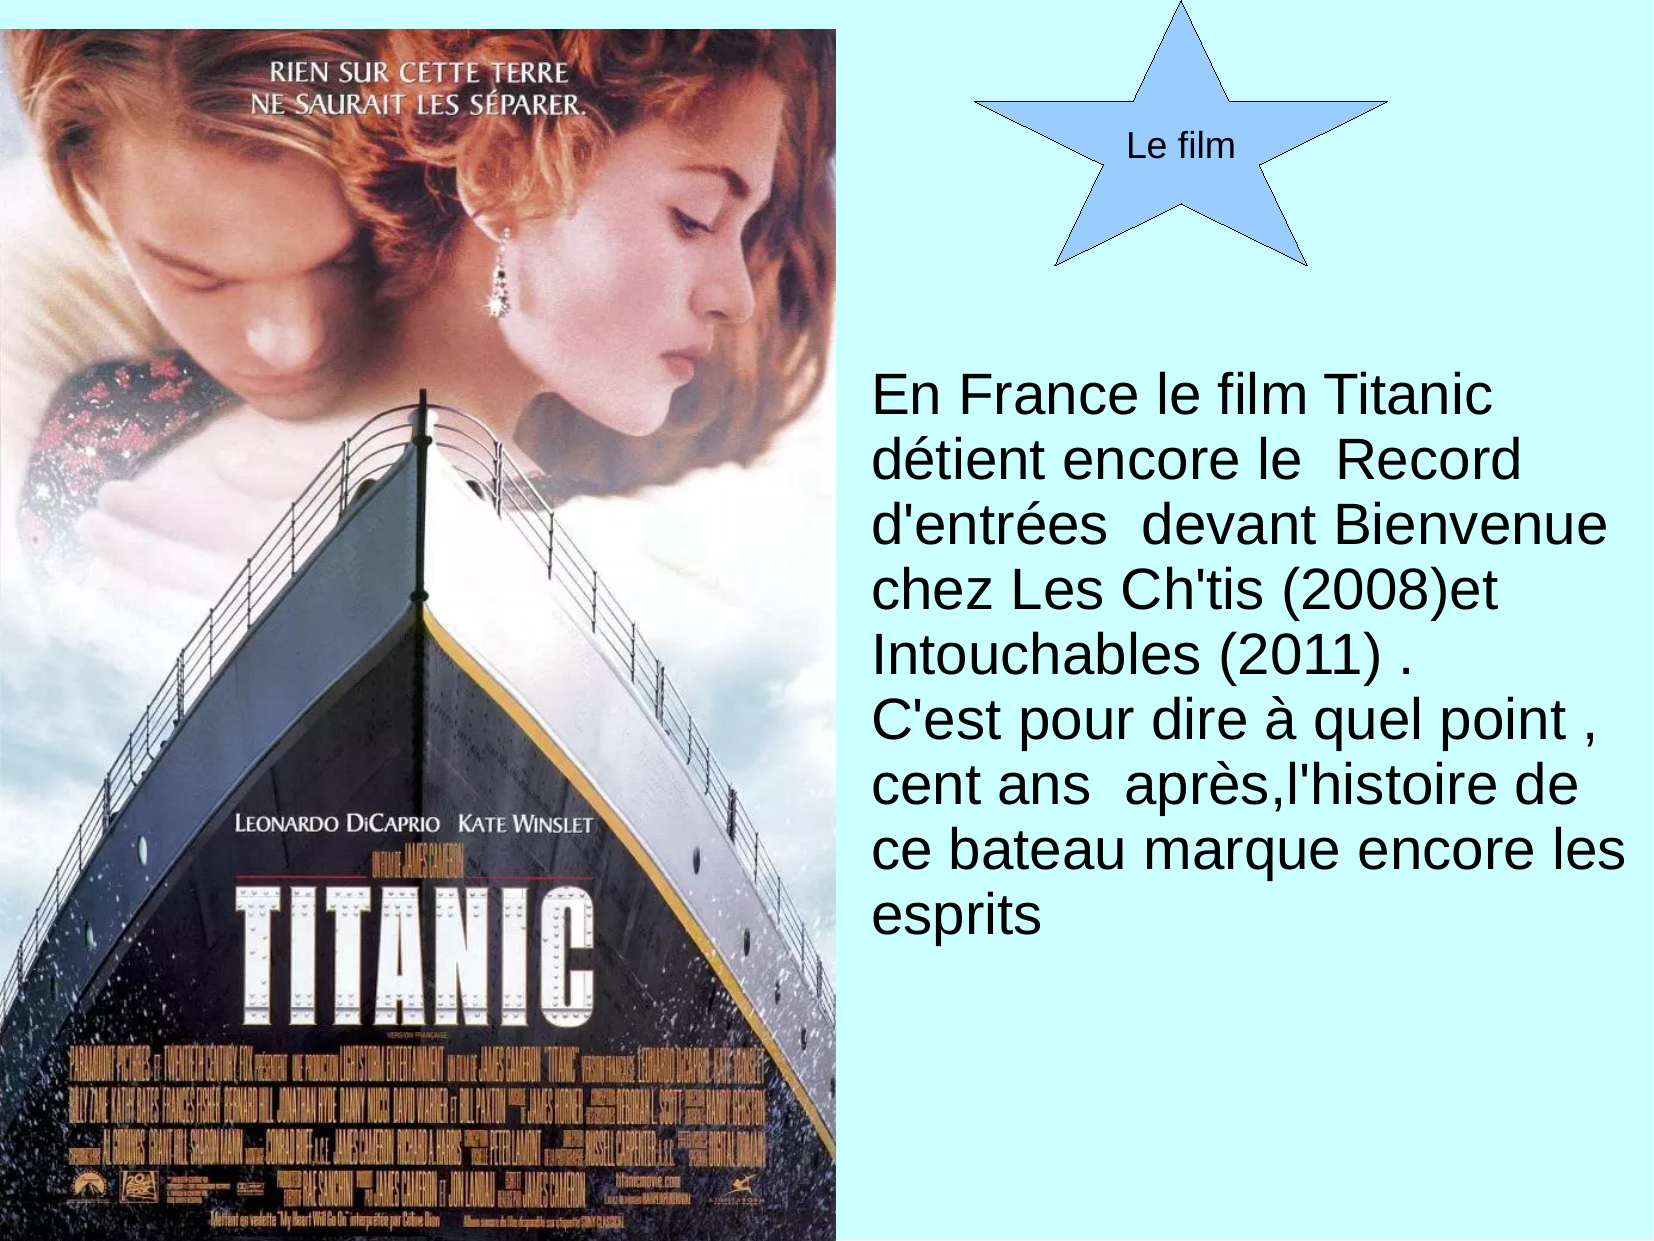

Le film
En France le film Titanic détient encore le Record d'entrées devant Bienvenue chez Les Ch'tis (2008)et Intouchables (2011) .
C'est pour dire à quel point , cent ans après,l'histoire de ce bateau marque encore les esprits